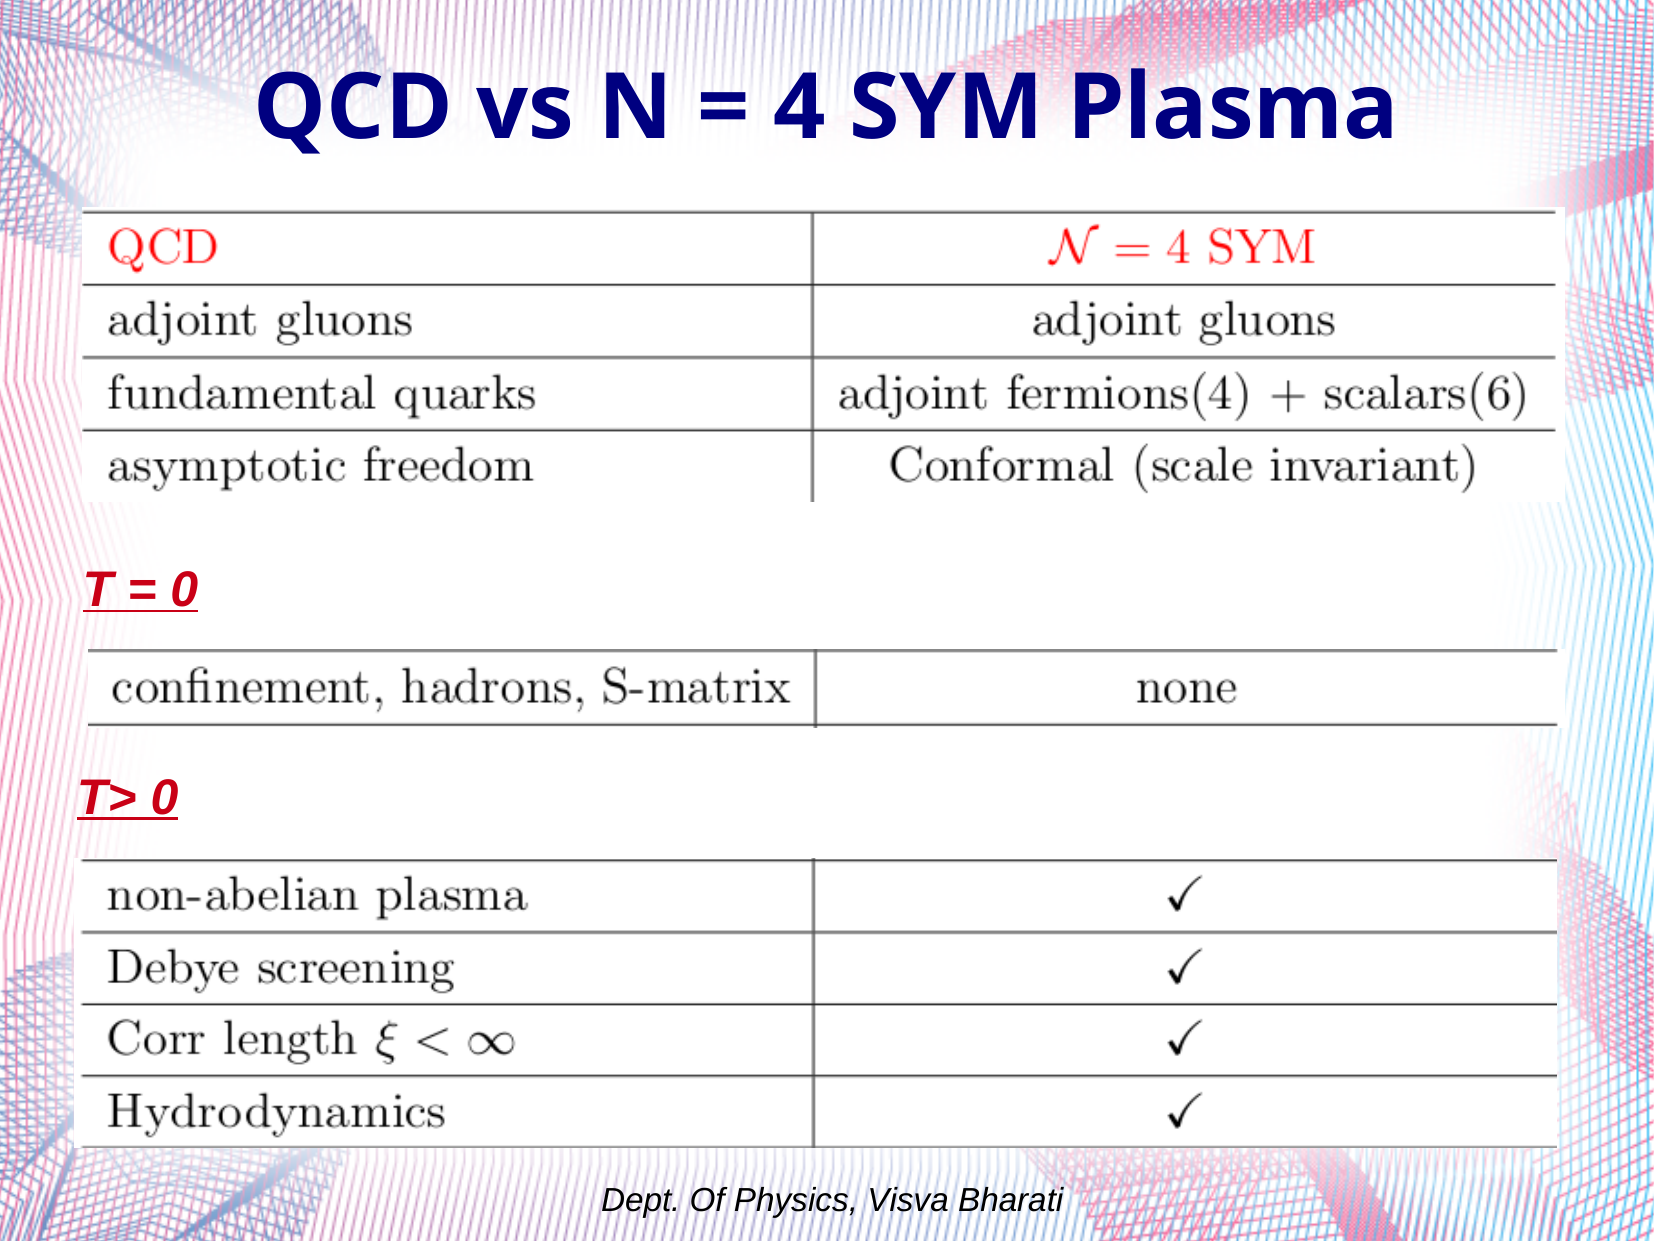

# QCD vs N = 4 SYM Plasma
T = 0
T> 0
Dept. Of Physics, Visva Bharati